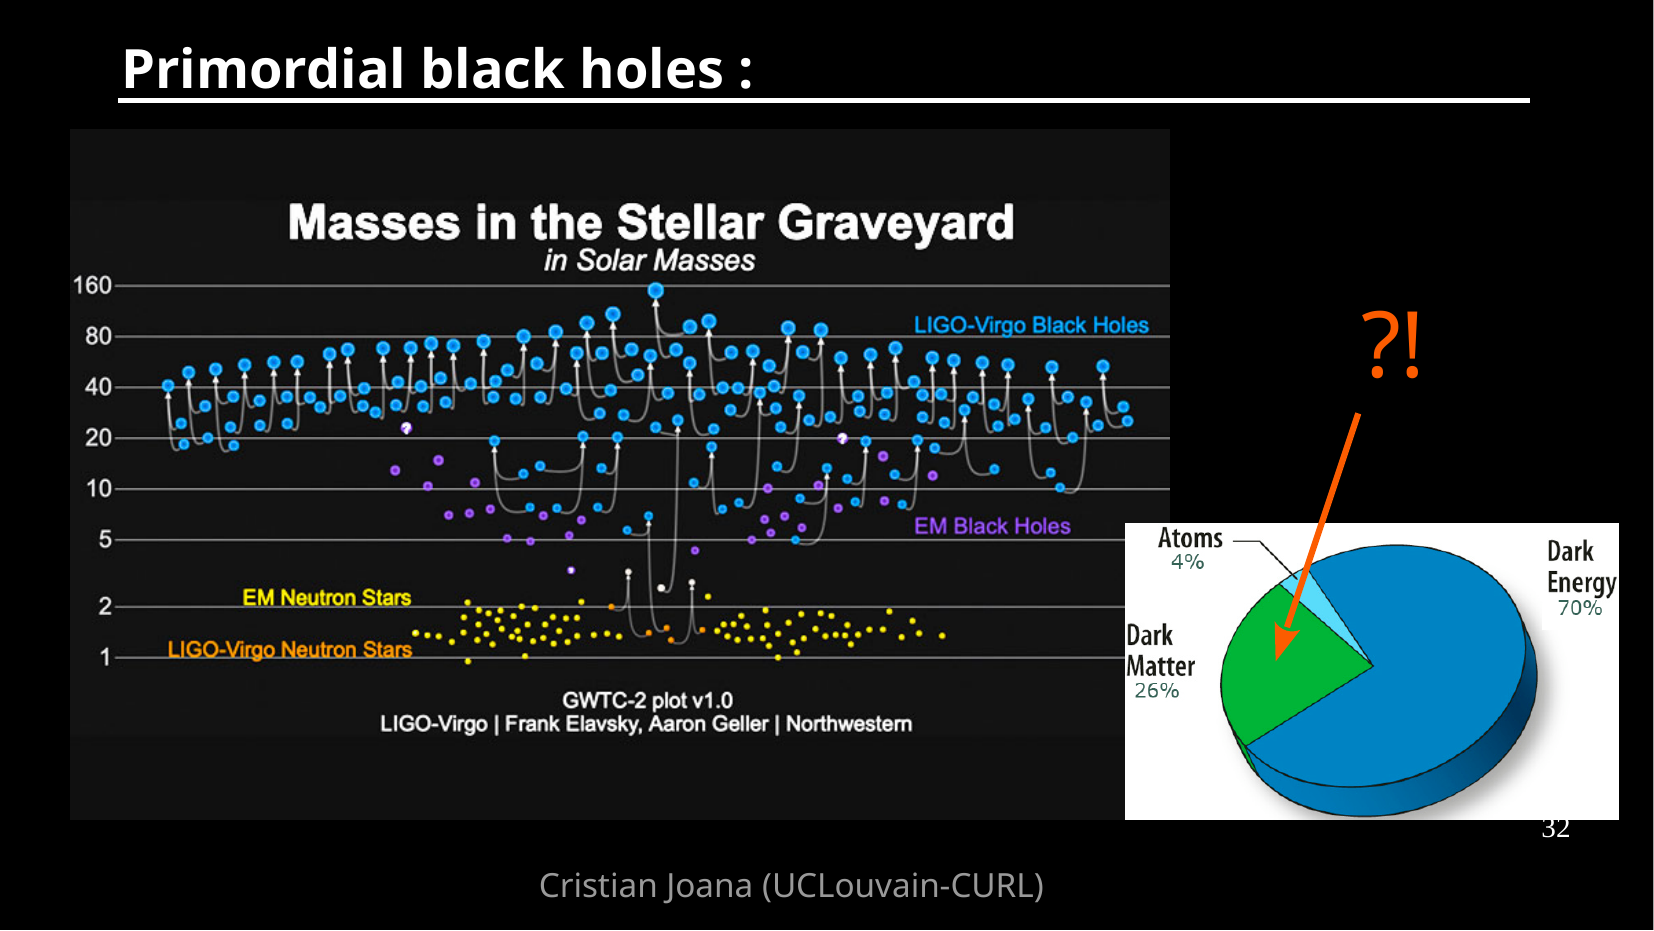

Primordial black holes :
?!
32
Cristian Joana (UCLouvain-CURL)